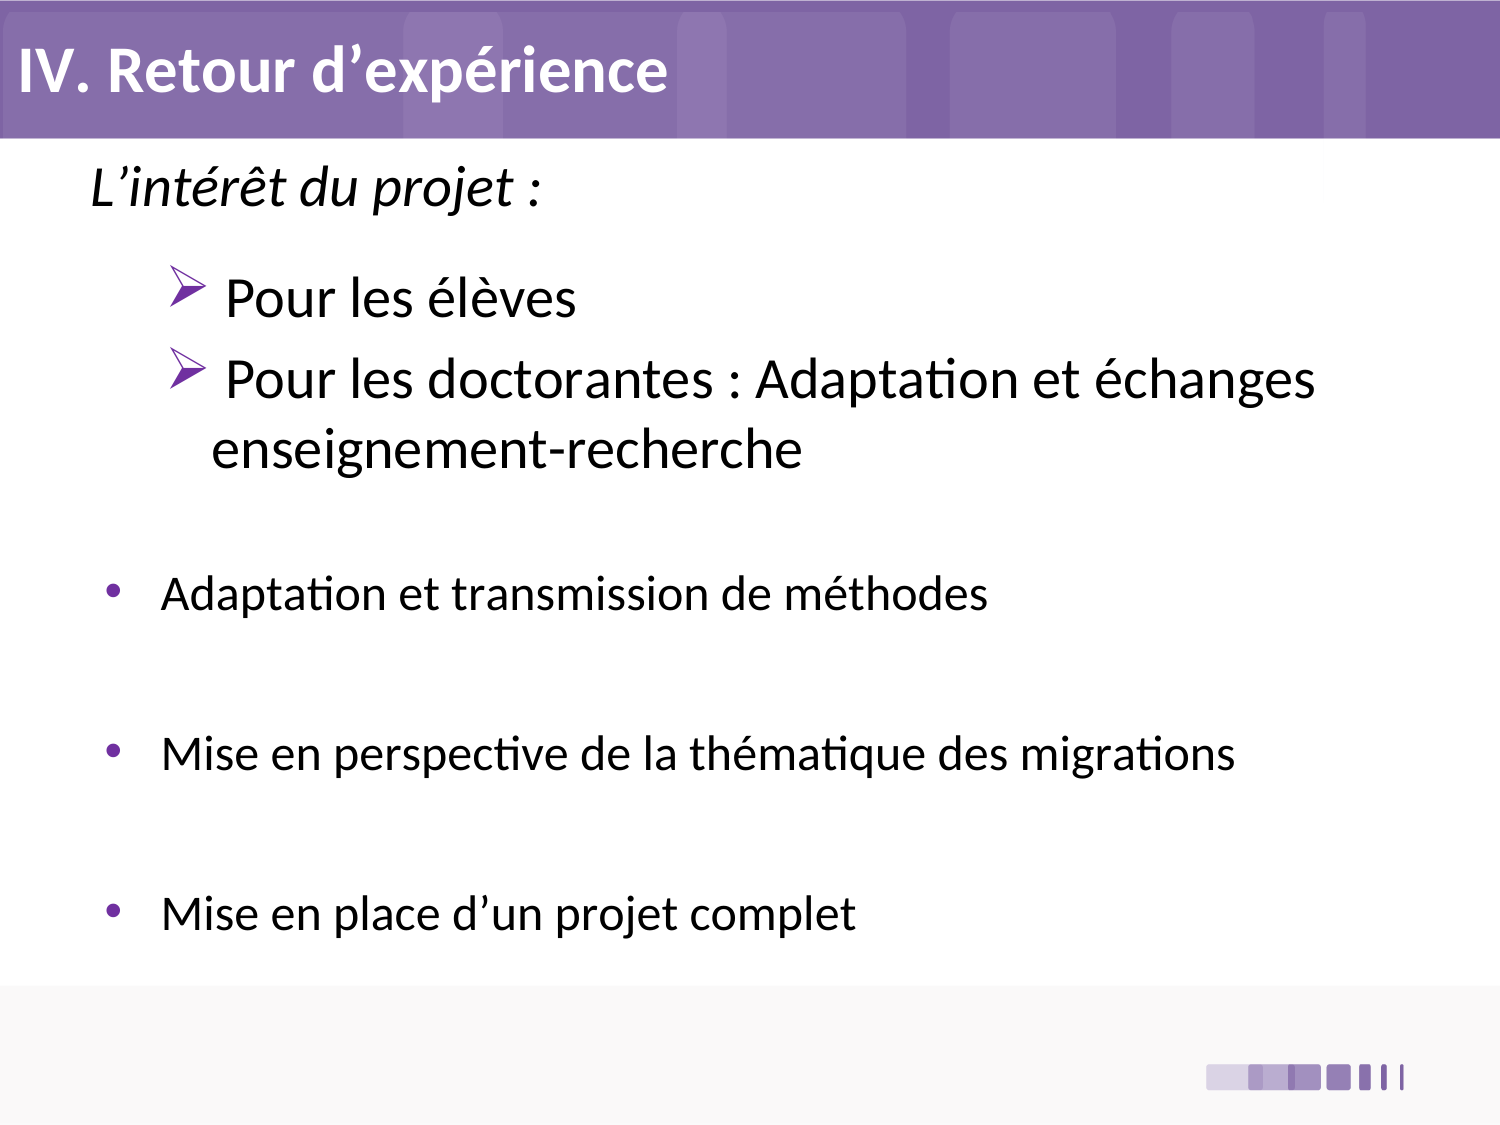

IV. Retour d’expérience
L’intérêt du projet :
 Pour les élèves
 Pour les doctorantes : Adaptation et échanges enseignement-recherche
Adaptation et transmission de méthodes
Mise en perspective de la thématique des migrations
Mise en place d’un projet complet